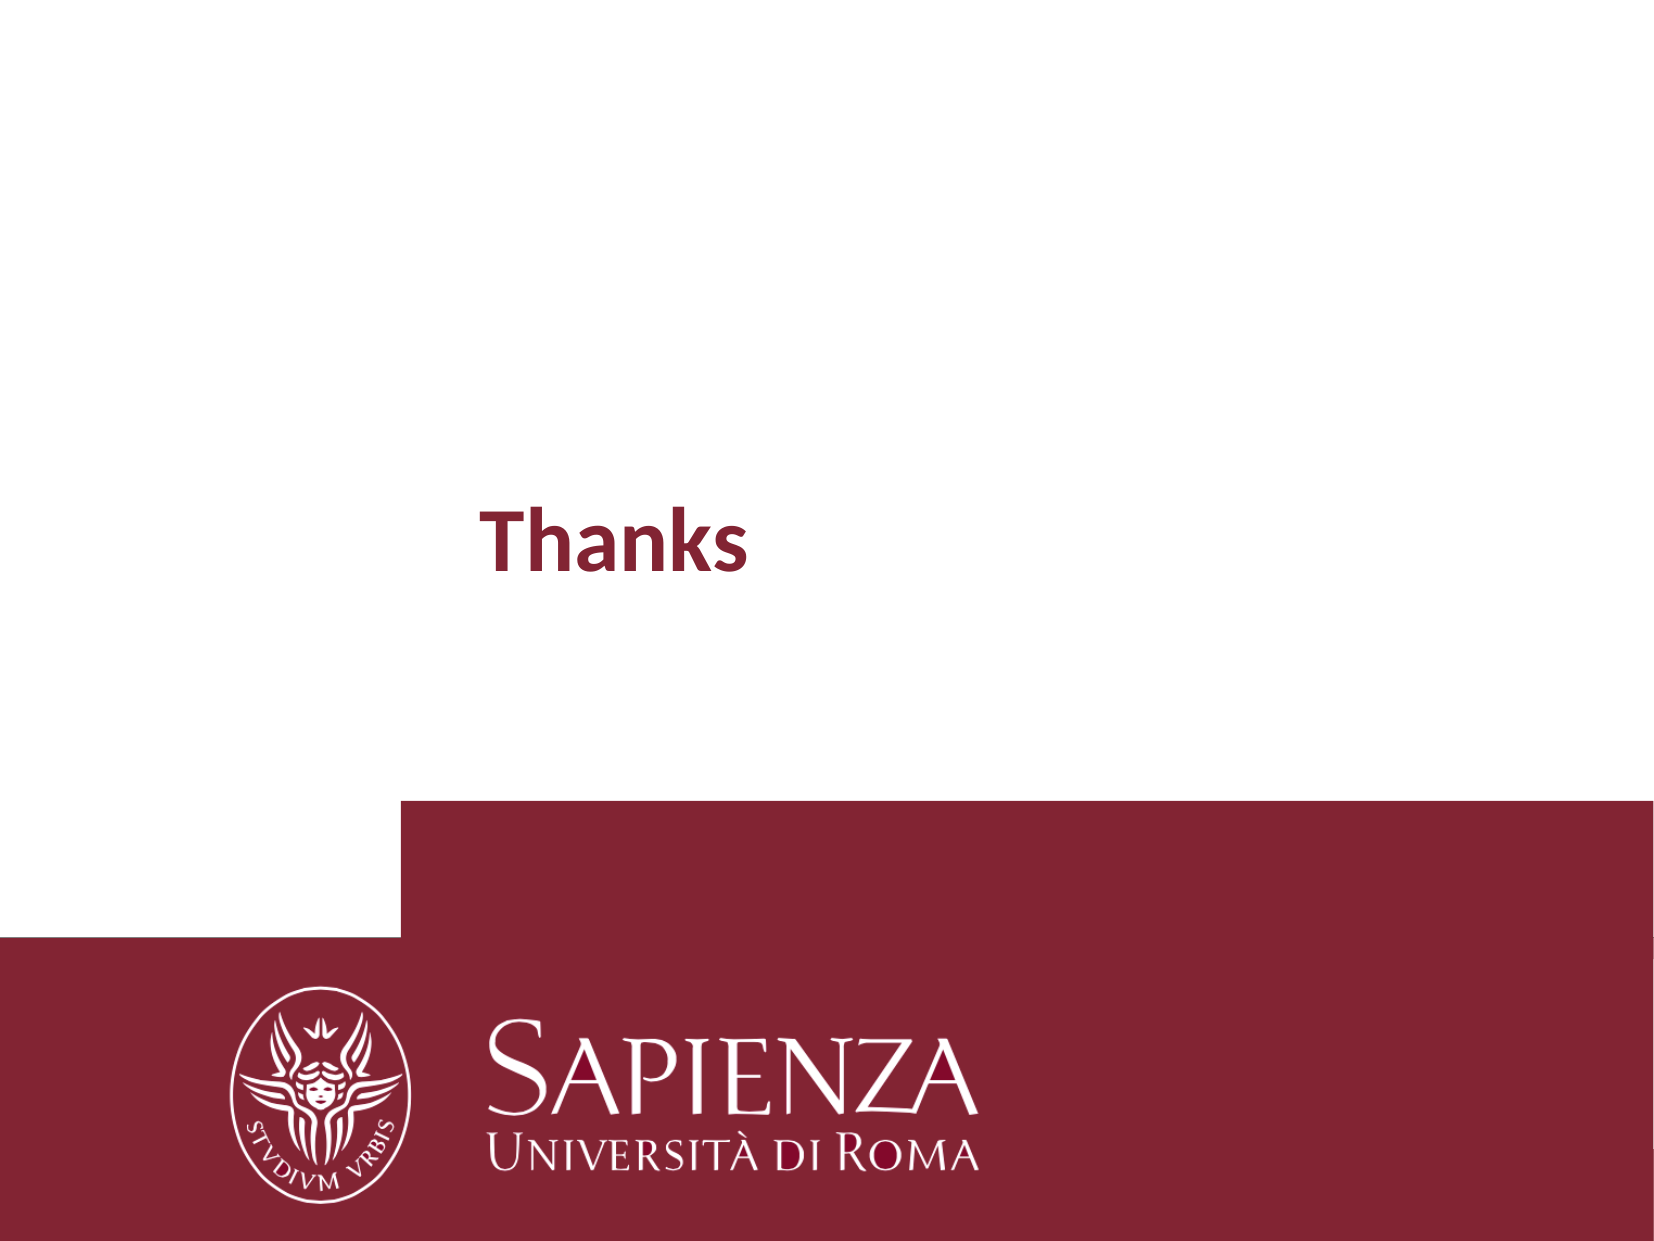

Thanks
November 3-6, 2014
Enrico Tronci
22